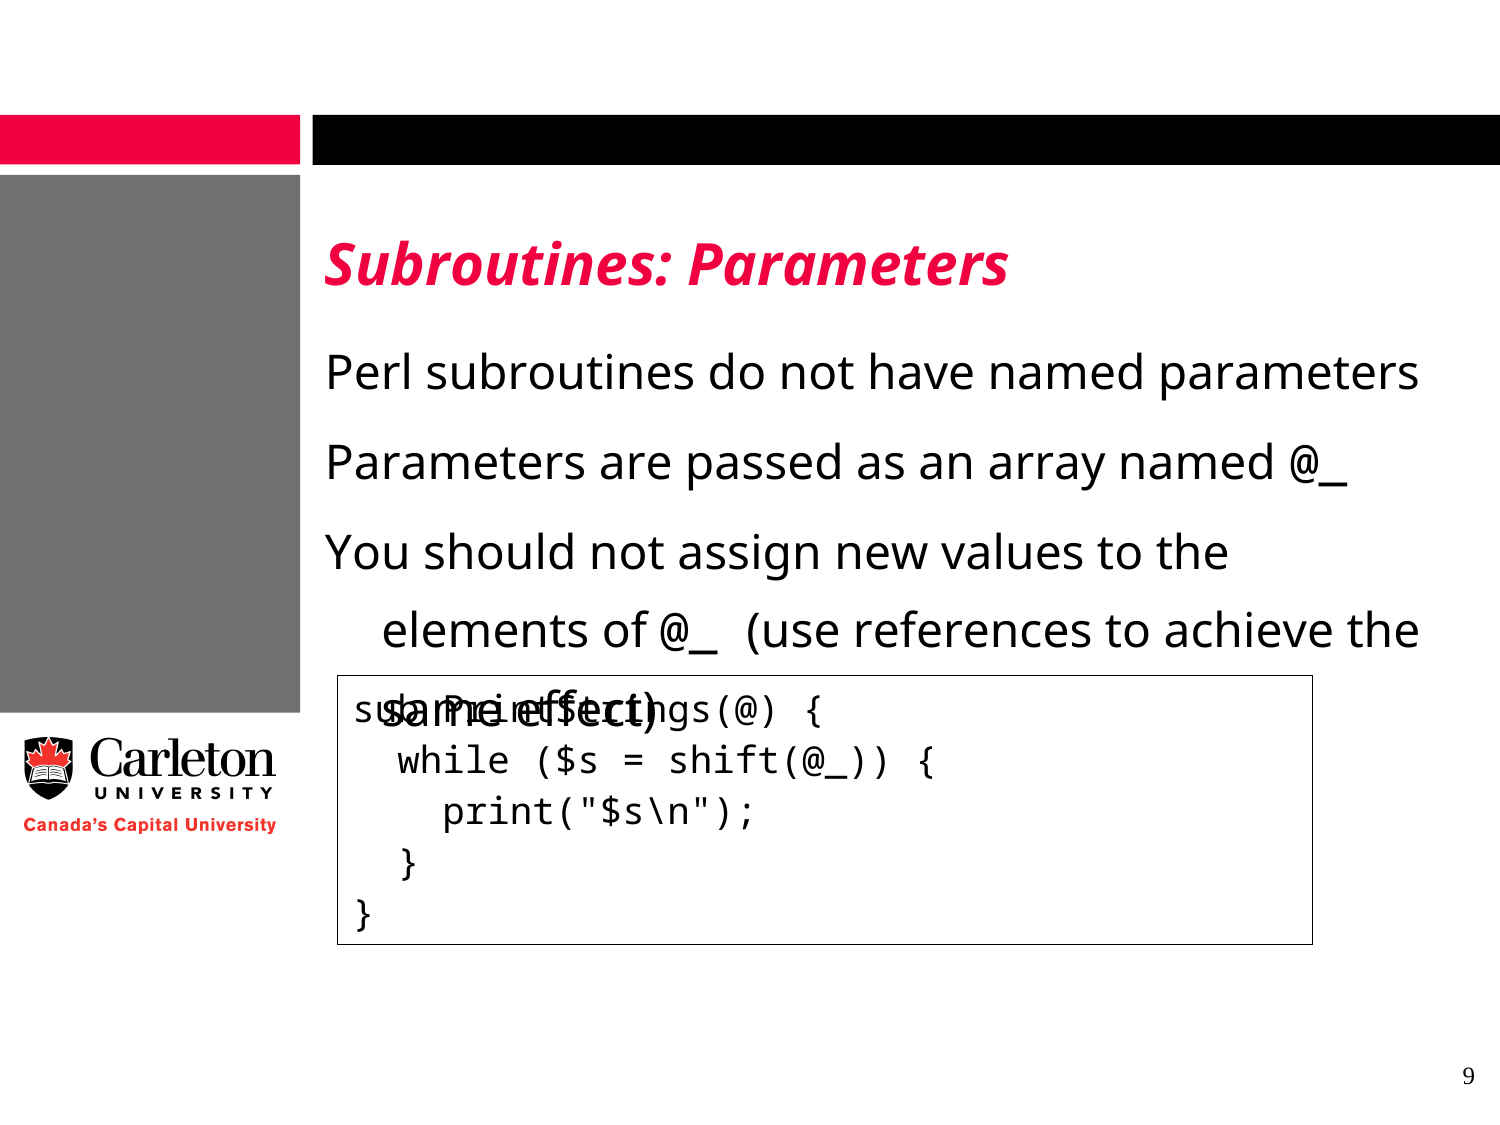

# Subroutines: Parameters
Perl subroutines do not have named parameters
Parameters are passed as an array named @_
You should not assign new values to the elements of @_ (use references to achieve the same effect)
sub PrintStrings(@) {
 while ($s = shift(@_)) {
 print("$s\n");
 }
}
9